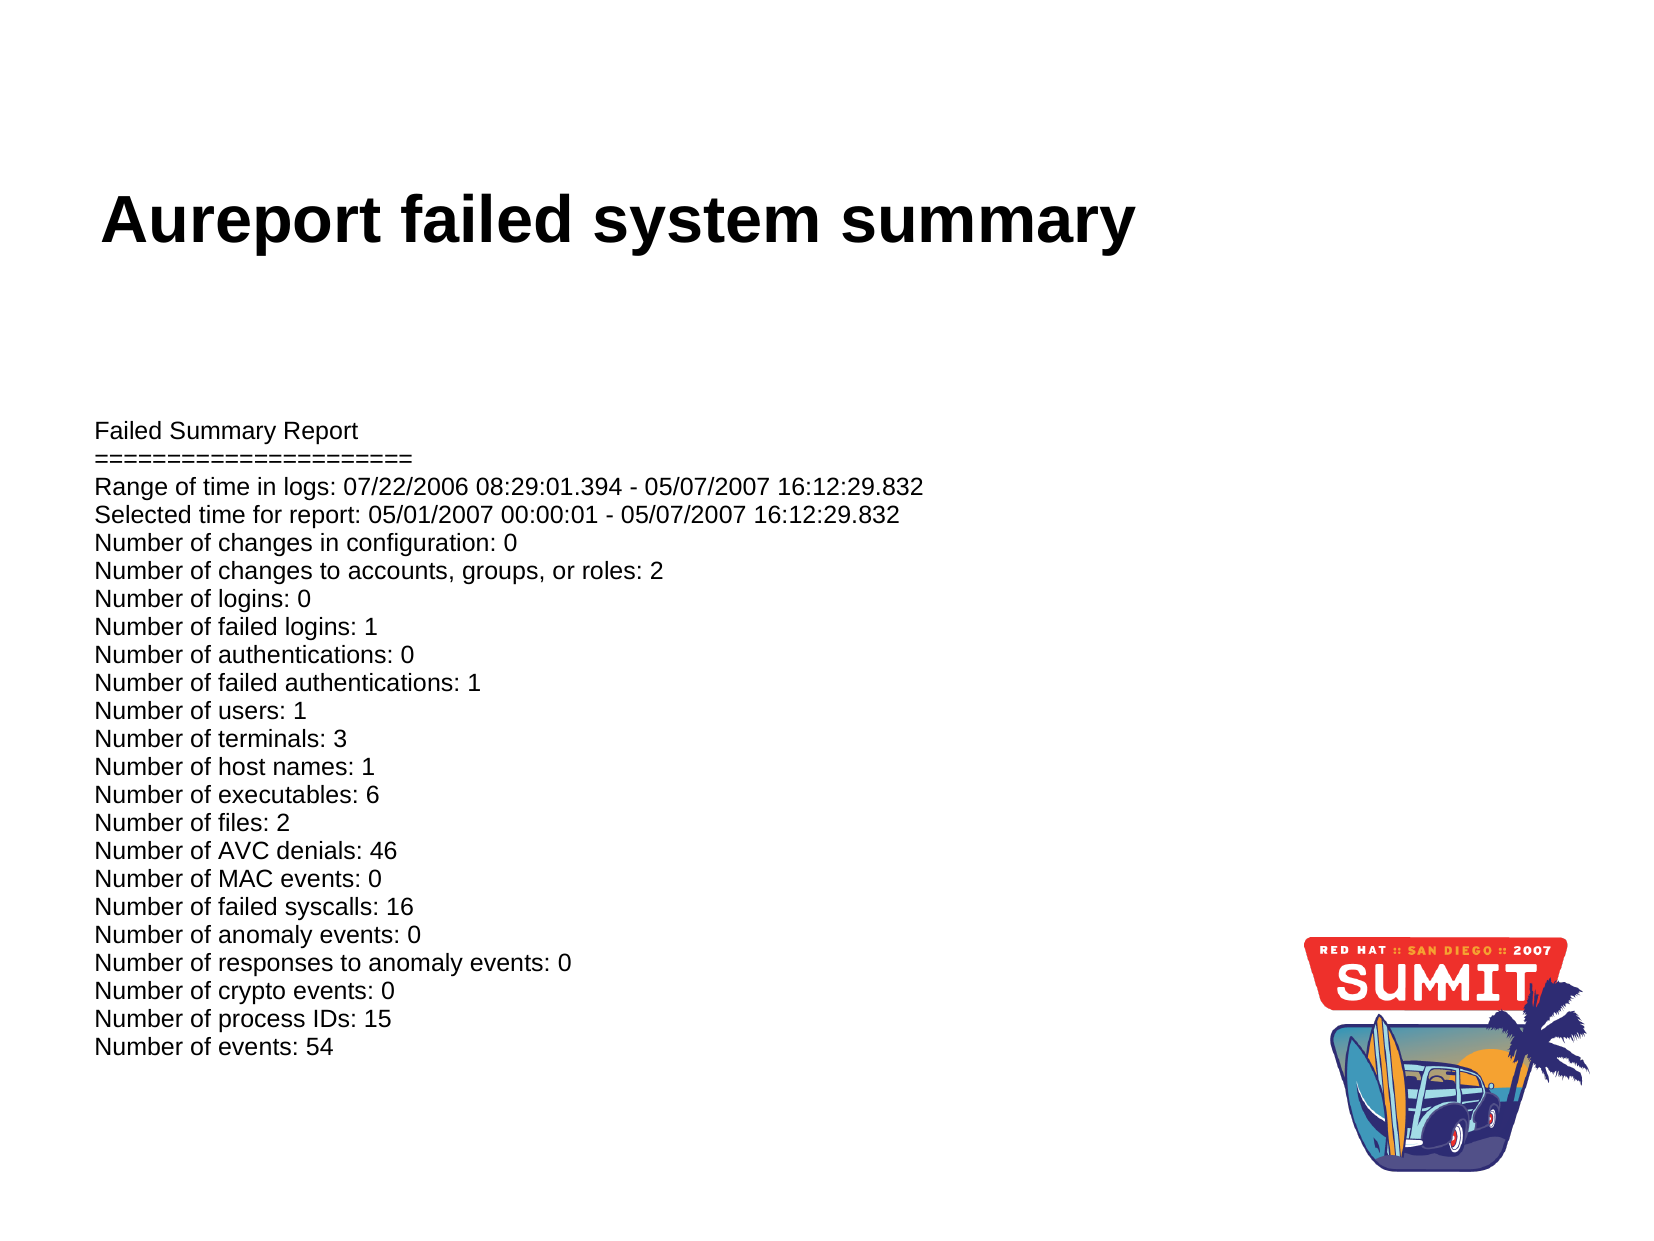

# Aureport failed system summary
Failed Summary Report
======================
Range of time in logs: 07/22/2006 08:29:01.394 - 05/07/2007 16:12:29.832
Selected time for report: 05/01/2007 00:00:01 - 05/07/2007 16:12:29.832
Number of changes in configuration: 0
Number of changes to accounts, groups, or roles: 2
Number of logins: 0
Number of failed logins: 1
Number of authentications: 0
Number of failed authentications: 1
Number of users: 1
Number of terminals: 3
Number of host names: 1
Number of executables: 6
Number of files: 2
Number of AVC denials: 46
Number of MAC events: 0
Number of failed syscalls: 16
Number of anomaly events: 0
Number of responses to anomaly events: 0
Number of crypto events: 0
Number of process IDs: 15
Number of events: 54